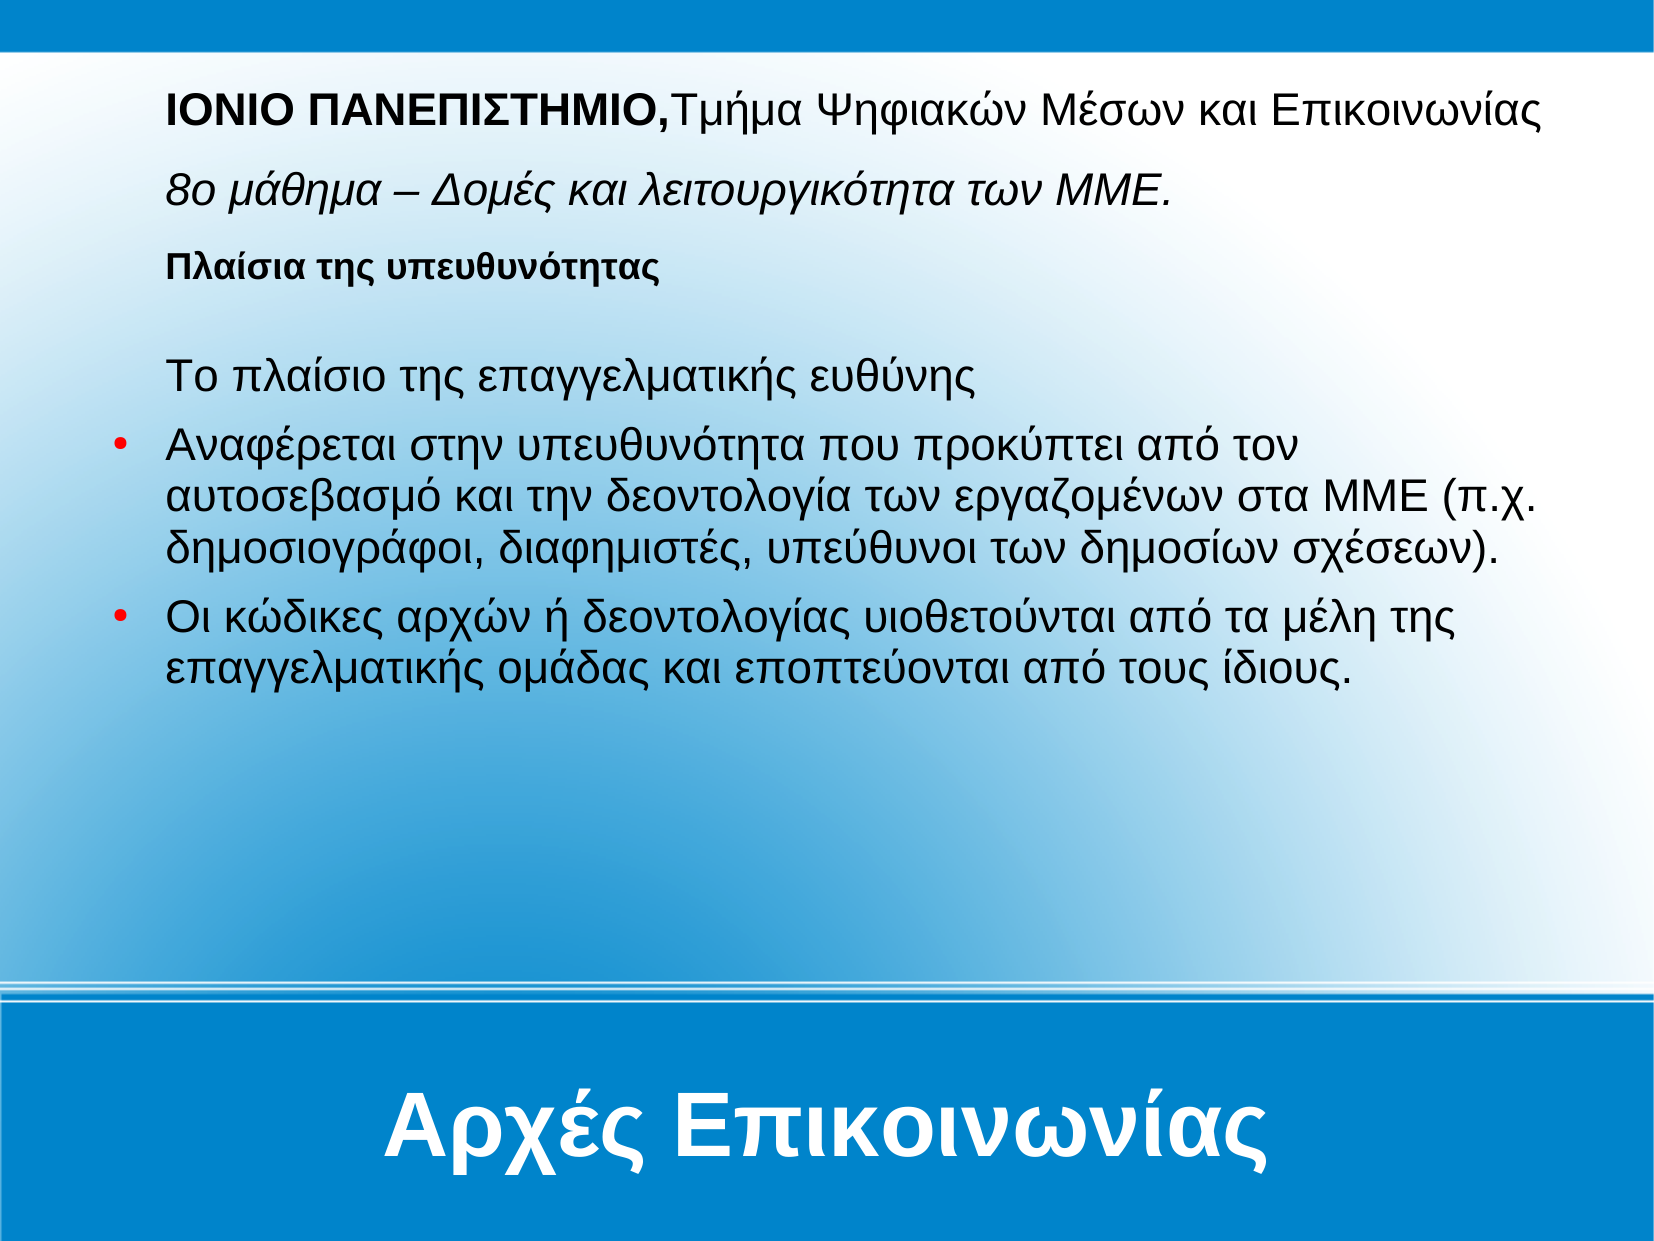

ΙΟΝΙΟ ΠΑΝΕΠΙΣΤΗΜΙΟ,Τμήμα Ψηφιακών Μέσων και Επικοινωνίας
8ο μάθημα – Δομές και λειτουργικότητα των ΜΜΕ.
Πλαίσια της υπευθυνότητας
Το πλαίσιο της επαγγελματικής ευθύνης
Αναφέρεται στην υπευθυνότητα που προκύπτει από τον αυτοσεβασμό και την δεοντολογία των εργαζομένων στα ΜΜΕ (π.χ. δημοσιογράφοι, διαφημιστές, υπεύθυνοι των δημοσίων σχέσεων).
Οι κώδικες αρχών ή δεοντολογίας υιοθετούνται από τα μέλη της επαγγελματικής ομάδας και εποπτεύονται από τους ίδιους.
# Αρχές Επικοινωνίας